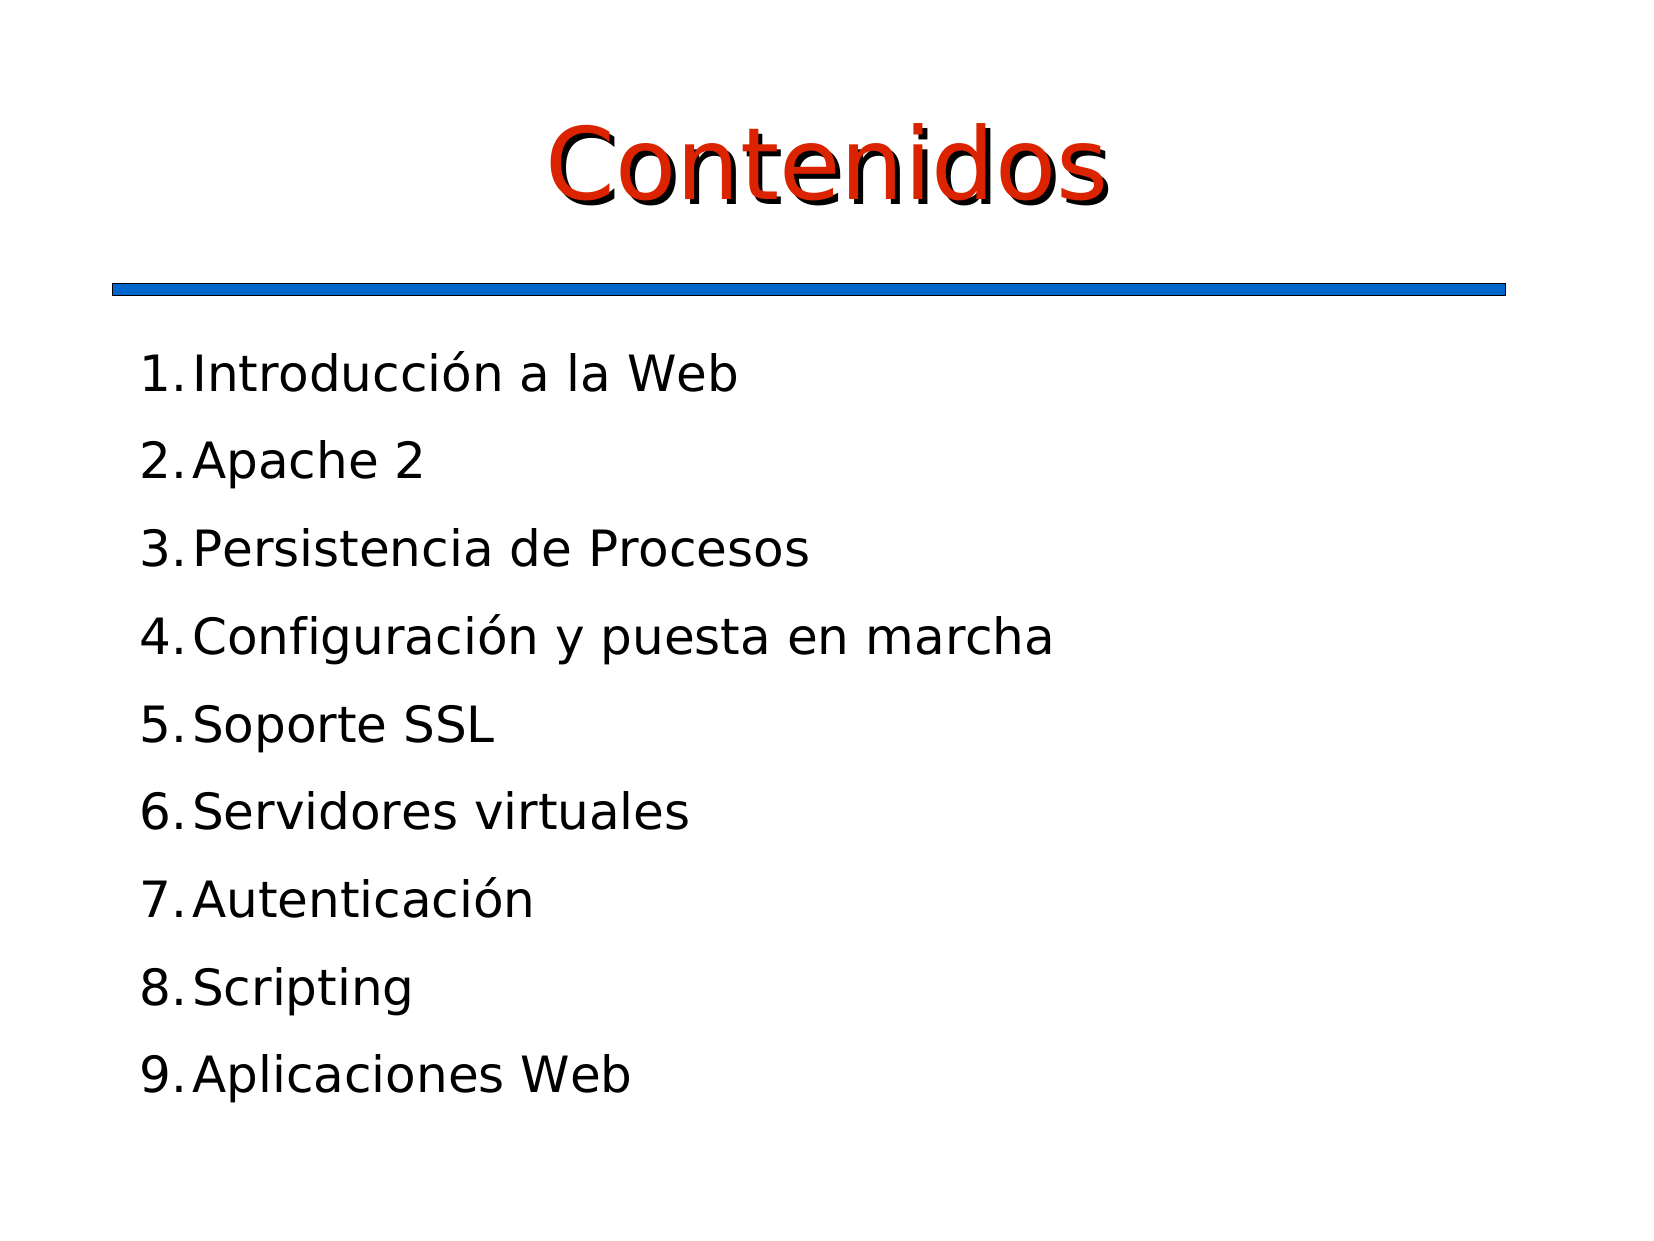

# Contenidos
Introducción a la Web
Apache 2
Persistencia de Procesos
Configuración y puesta en marcha
Soporte SSL
Servidores virtuales
Autenticación
Scripting
Aplicaciones Web